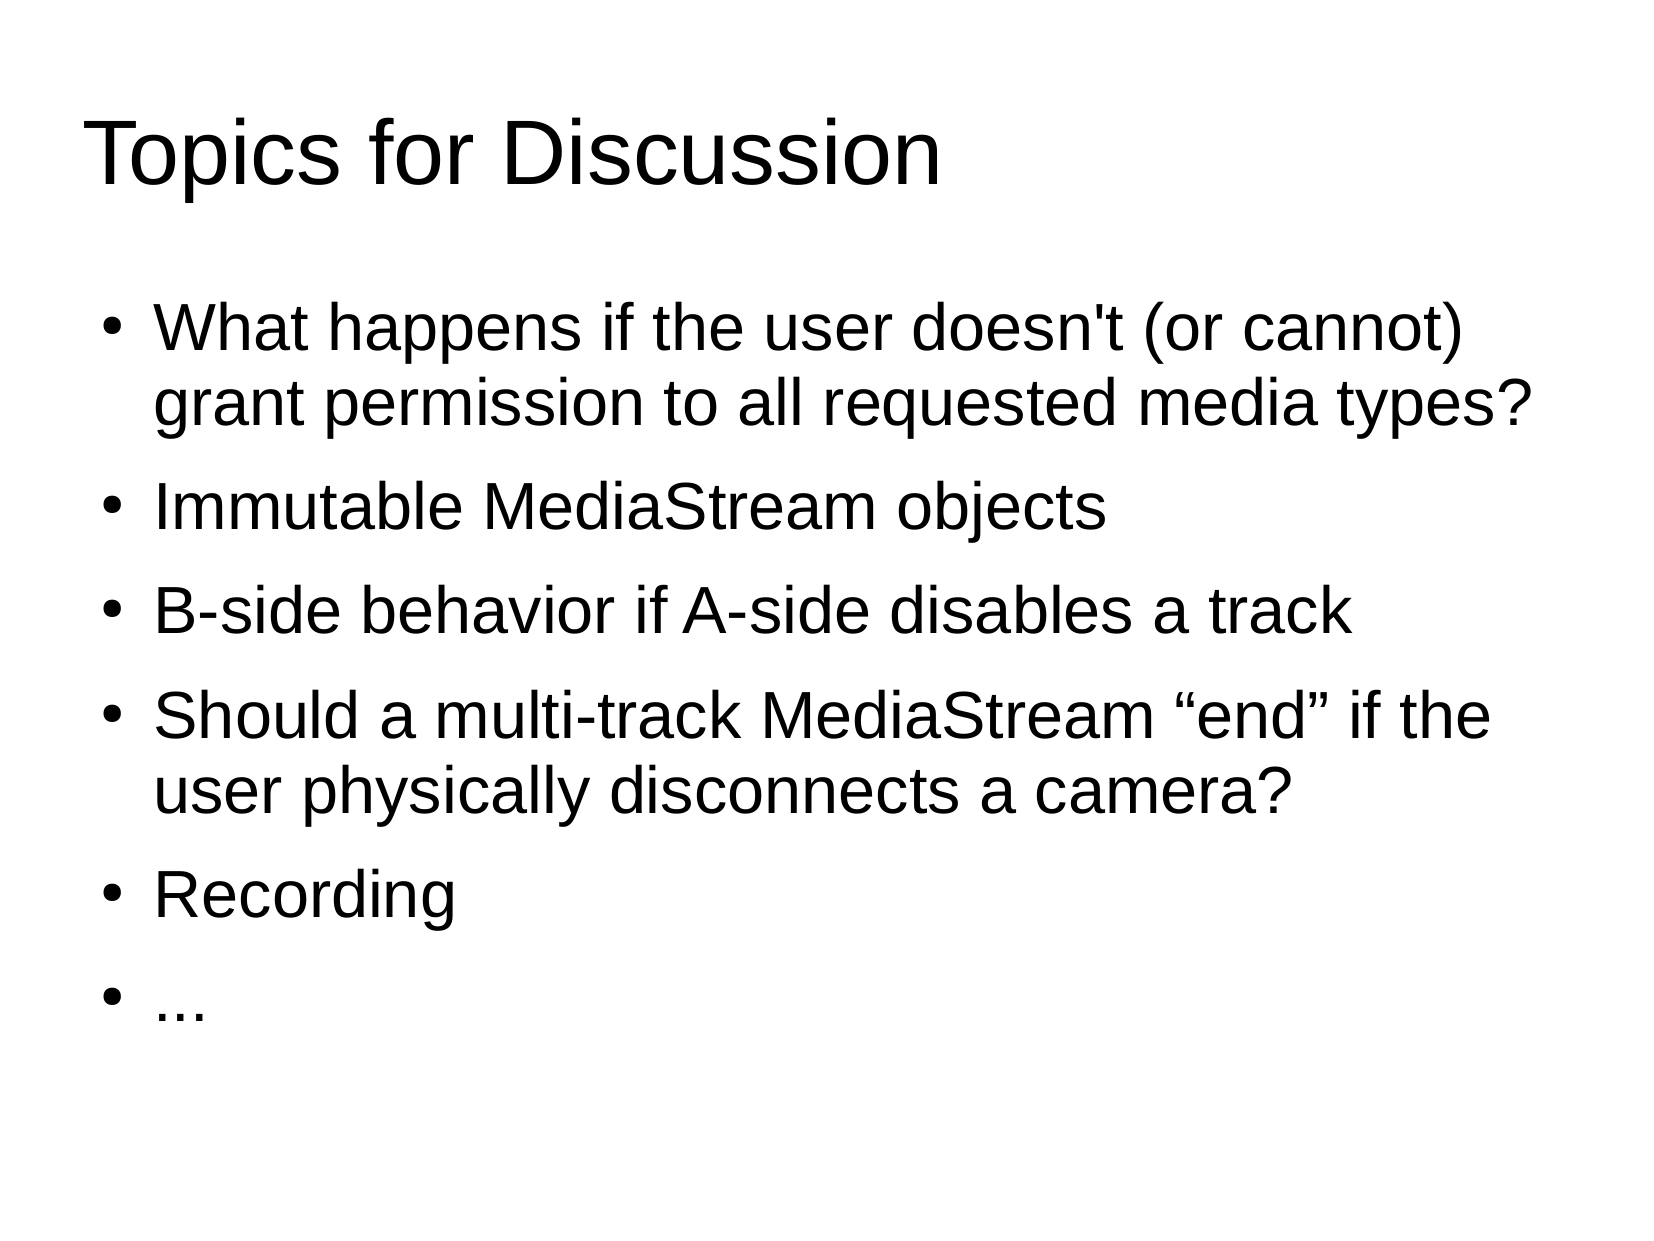

# Topics for Discussion
What happens if the user doesn't (or cannot) grant permission to all requested media types?
Immutable MediaStream objects
B-side behavior if A-side disables a track
Should a multi-track MediaStream “end” if the user physically disconnects a camera?
Recording
...